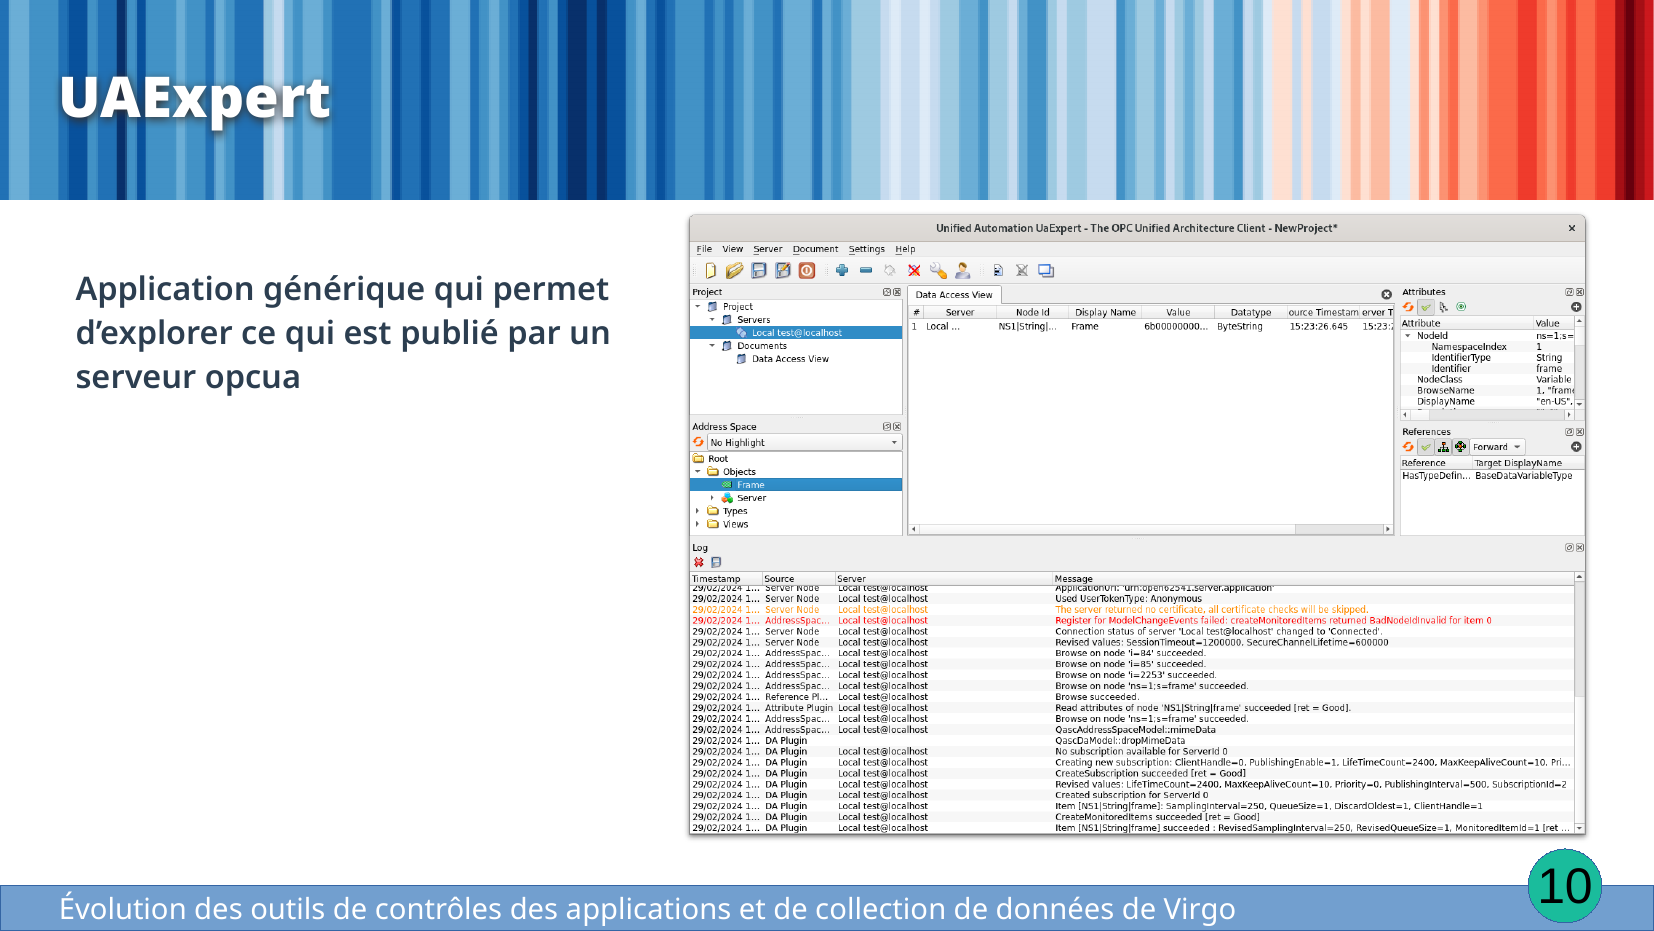

# UAExpert
Application générique qui permet d’explorer ce qui est publié par un serveur opcua
Évolution des outils de contrôles des applications et de collection de données de Virgo